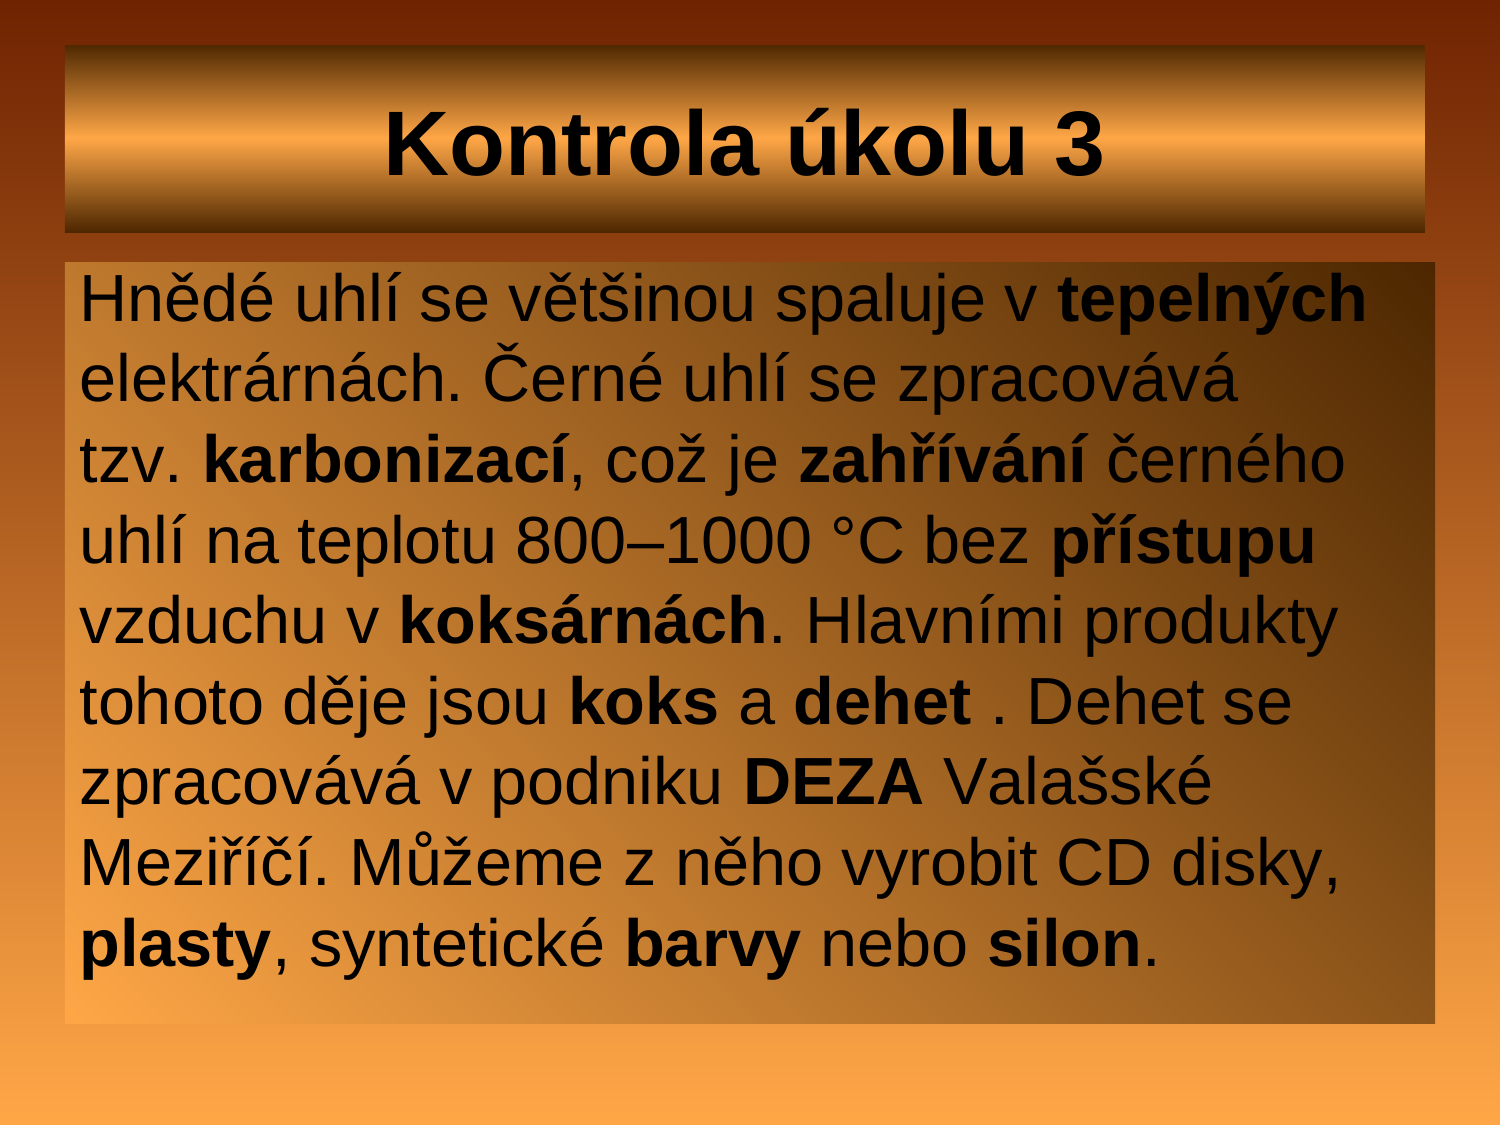

# Kontrola úkolu 3
Hnědé uhlí se většinou spaluje v tepelných
elektrárnách. Černé uhlí se zpracovává
tzv. karbonizací, což je zahřívání černého
uhlí na teplotu 800–1000 °C bez přístupu
vzduchu v koksárnách. Hlavními produkty
tohoto děje jsou koks a dehet . Dehet se
zpracovává v podniku DEZA Valašské
Meziříčí. Můžeme z něho vyrobit CD disky,
plasty, syntetické barvy nebo silon.